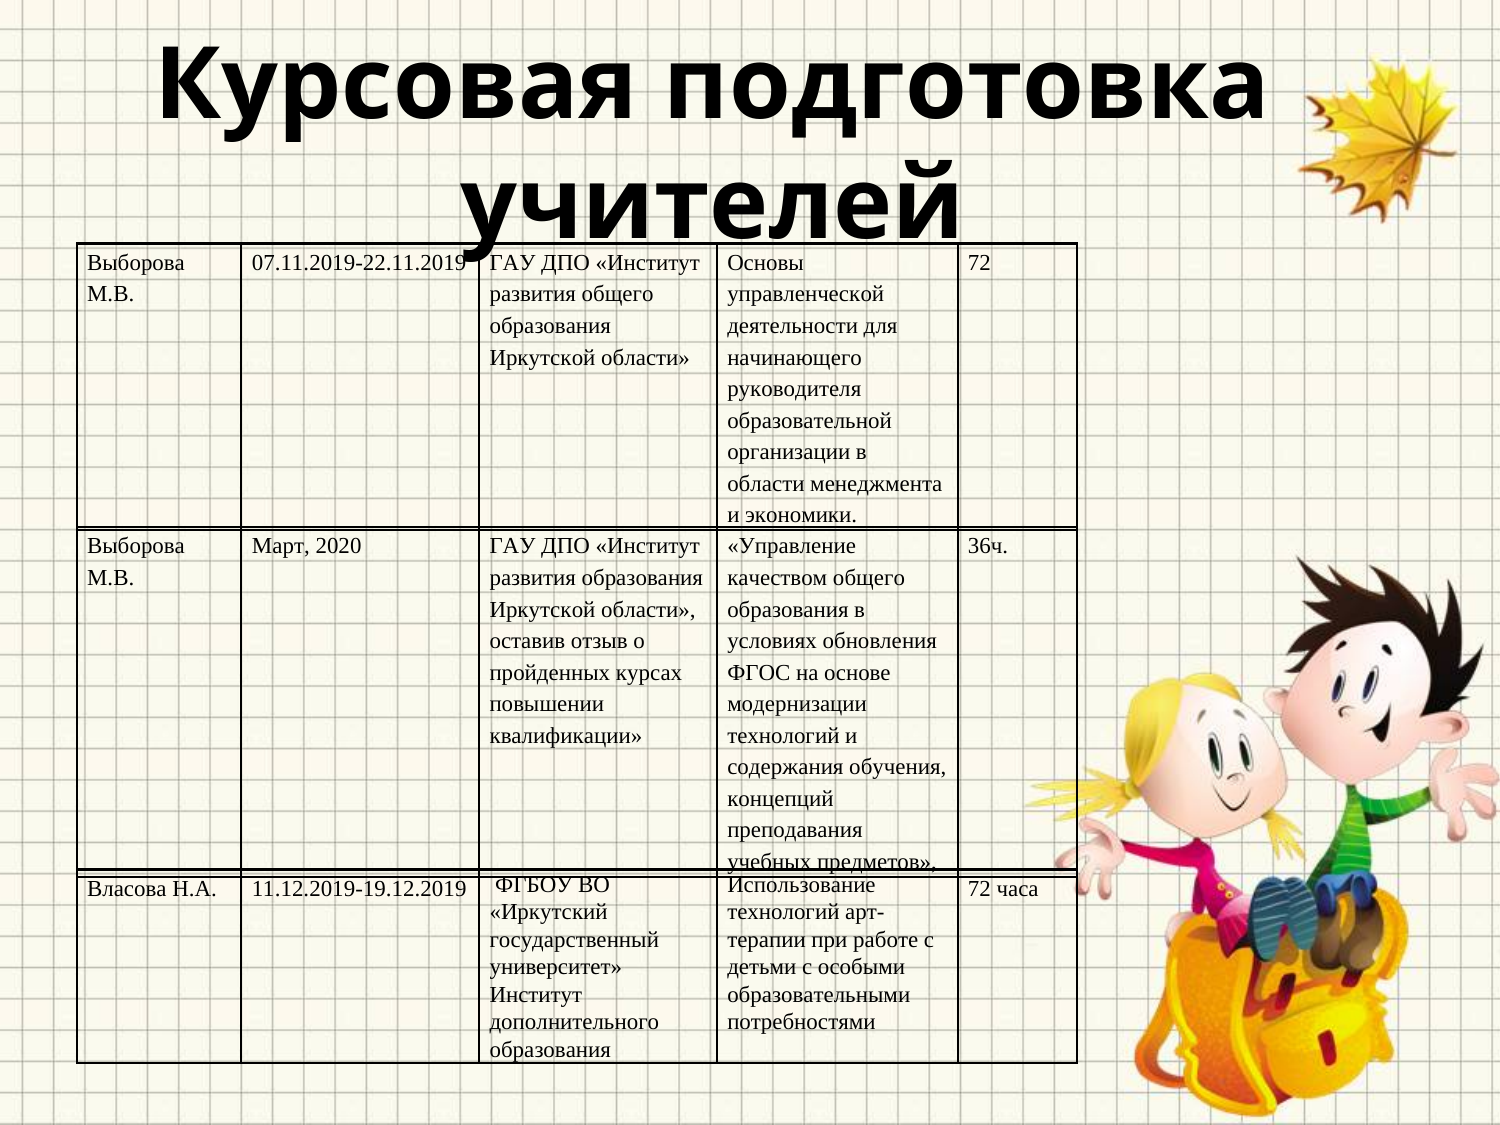

# Курсовая подготовка учителей
Выборова М.В.
07.11.2019-22.11.2019
ГАУ ДПО «Институт развития общего образования Иркутской области»
Основы управленческой деятельности для начинающего руководителя образовательной организации в области менеджмента и экономики.
72
Выборова М.В.
Март, 2020
ГАУ ДПО «Институт развития образования Иркутской области», оставив отзыв о пройденных курсах повышении квалификации»
«Управление качеством общего образования в условиях обновления ФГОС на основе модернизации технологий и содержания обучения, концепций преподавания учебных предметов»,
36ч.
Власова Н.А.
11.12.2019-19.12.2019
 ФГБОУ ВО «Иркутский государственный университет» Институт дополнительного образования
Использование технологий арт-терапии при работе с детьми с особыми образовательными потребностями
72 часа